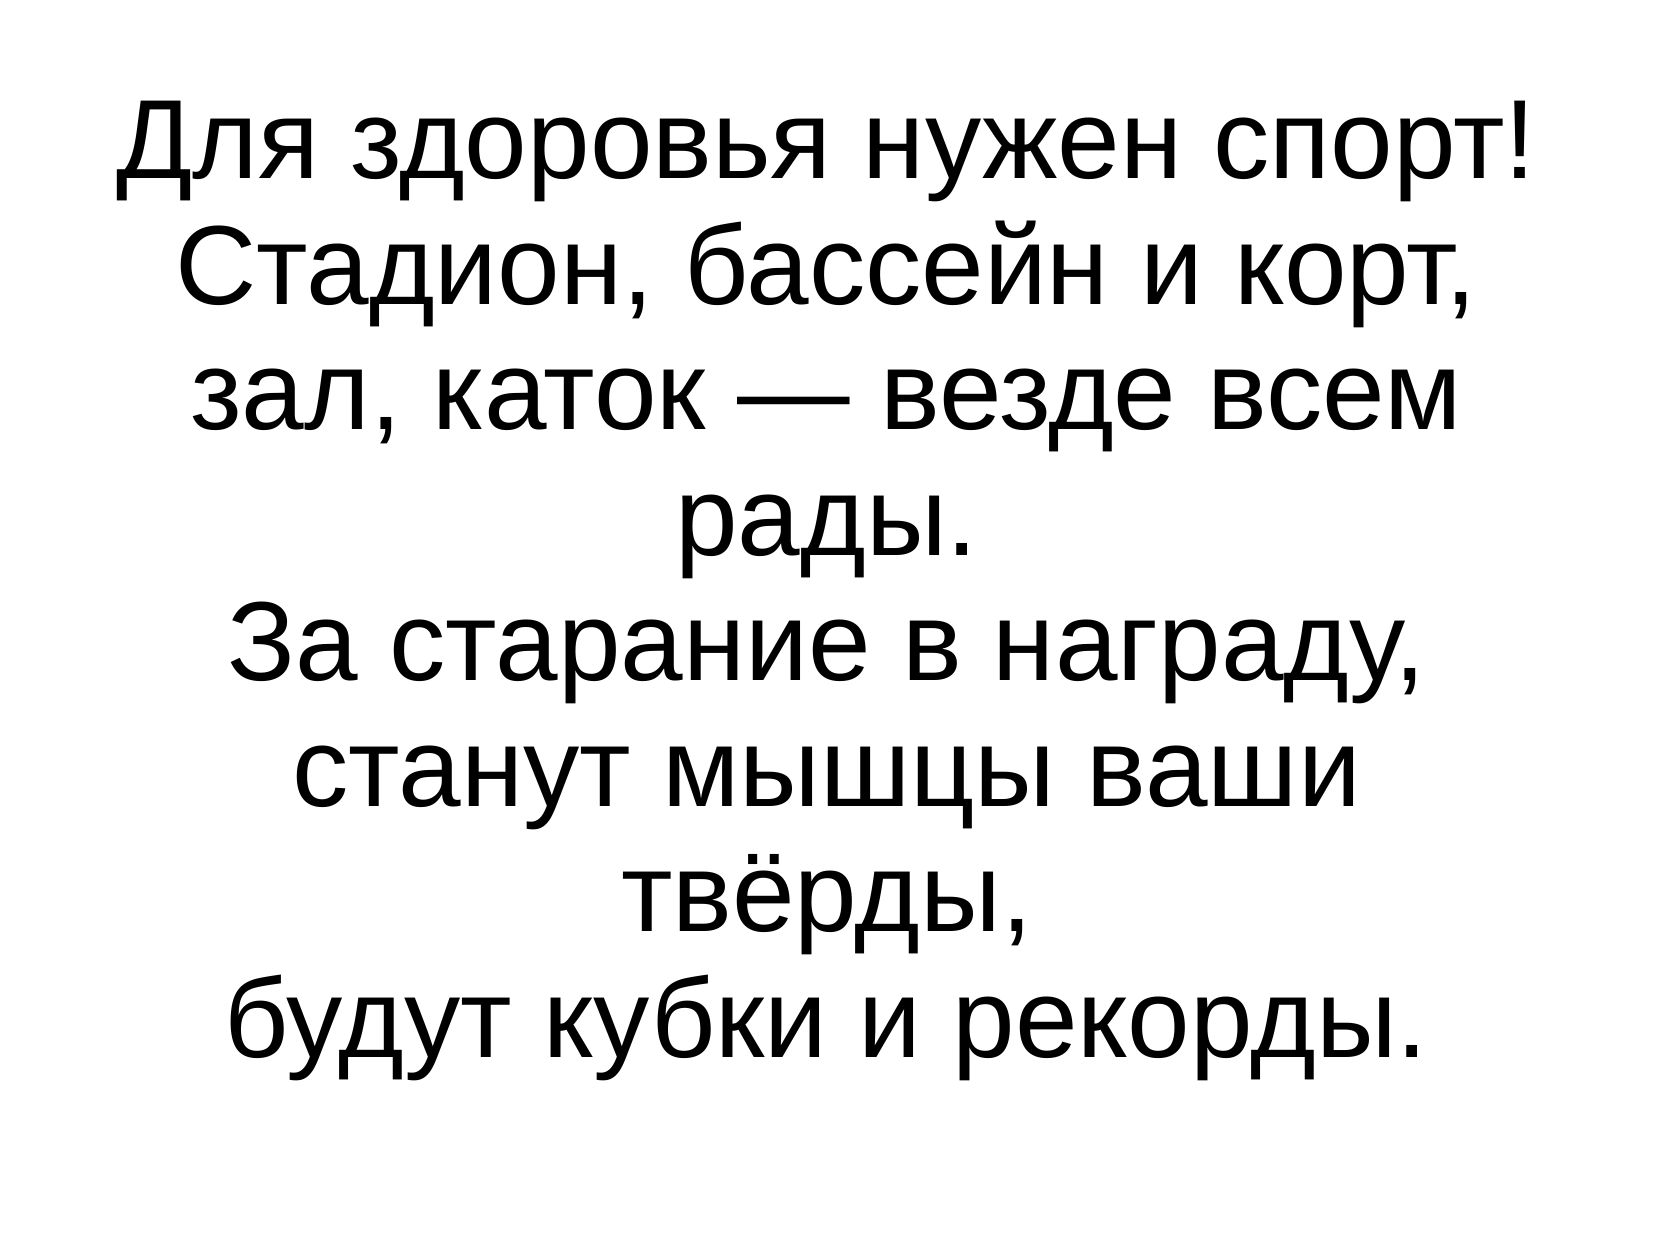

# Для здоровья нужен спорт!
Стадион, бассейн и корт,
зал, каток — везде всем рады.
За старание в награду,
станут мышцы ваши твёрды,
будут кубки и рекорды.